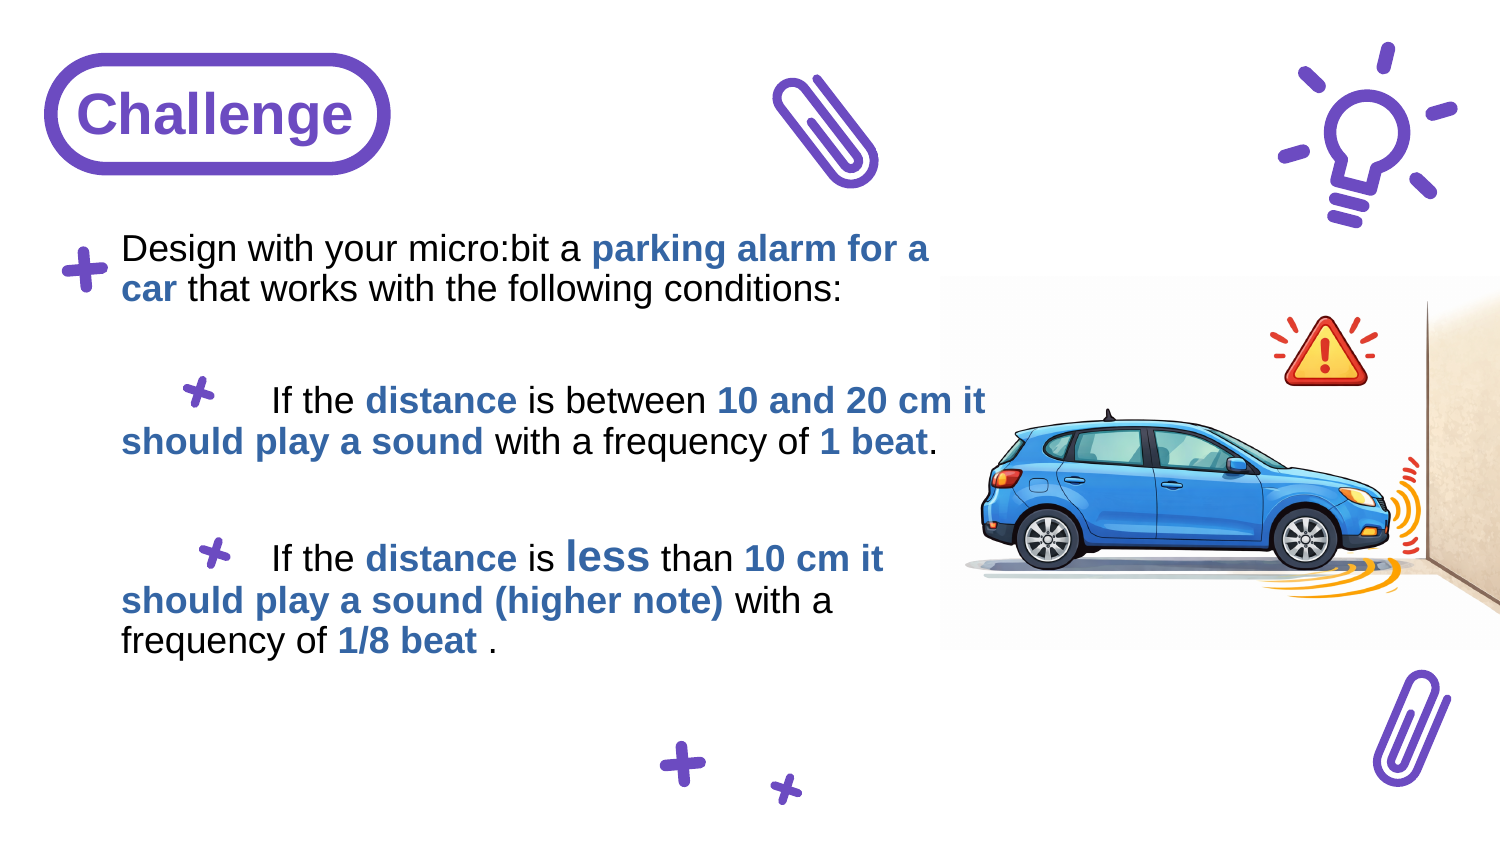

# Challenge
Design with your micro:bit a parking alarm for a car that works with the following conditions:
	If the distance is between 10 and 20 cm it should play a sound with a frequency of 1 beat.
	If the distance is less than 10 cm it should play a sound (higher note) with a frequency of 1/8 beat .